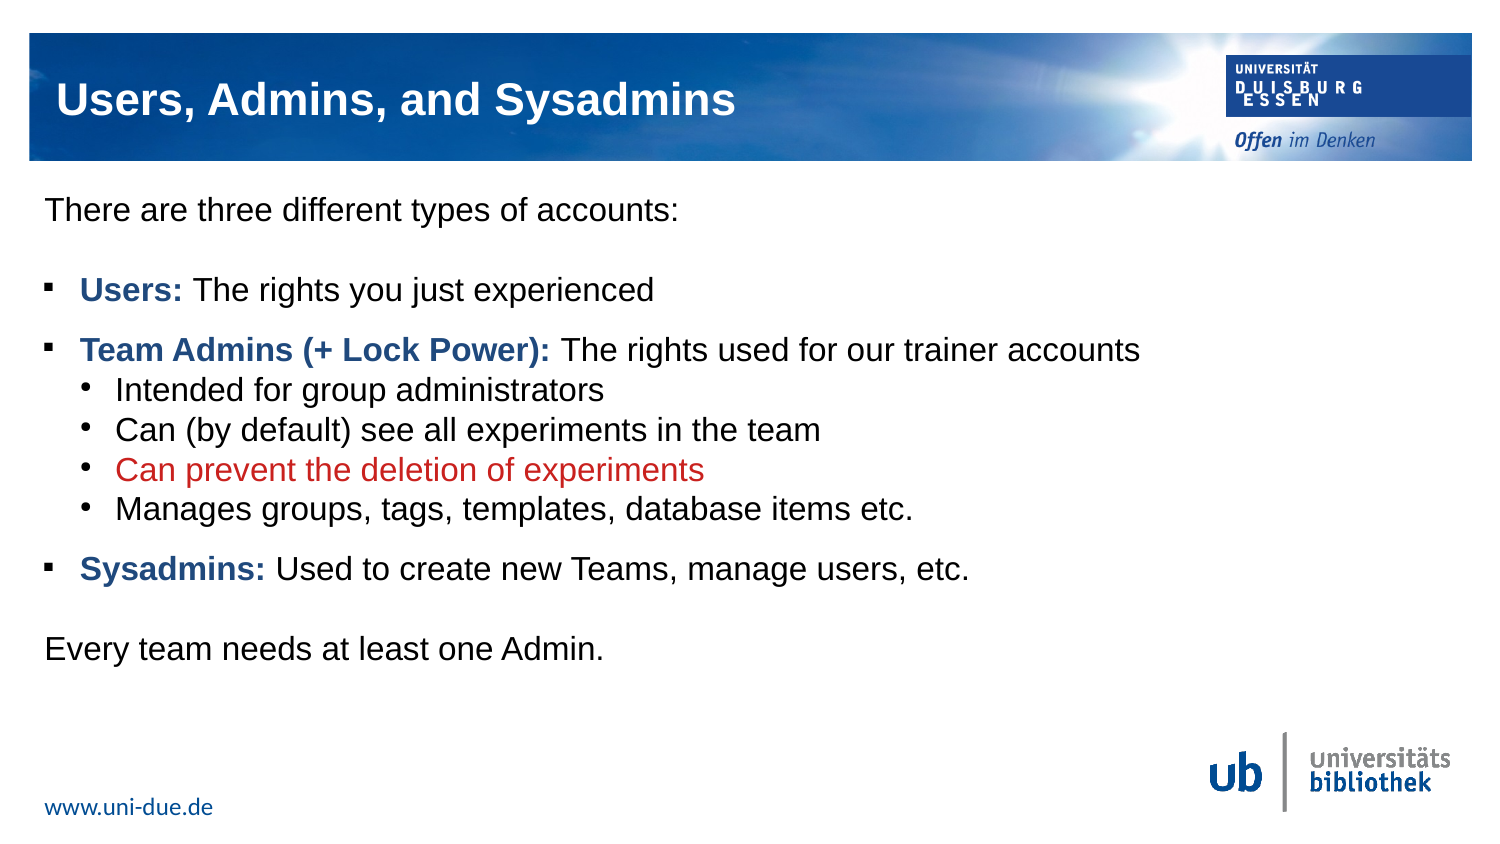

Users, Admins, and Sysadmins
There are three different types of accounts:
Users: The rights you just experienced
Team Admins (+ Lock Power): The rights used for our trainer accounts
Intended for group administrators
Can (by default) see all experiments in the team
Can prevent the deletion of experiments
Manages groups, tags, templates, database items etc.
Sysadmins: Used to create new Teams, manage users, etc.
Every team needs at least one Admin.
www.uni-due.de